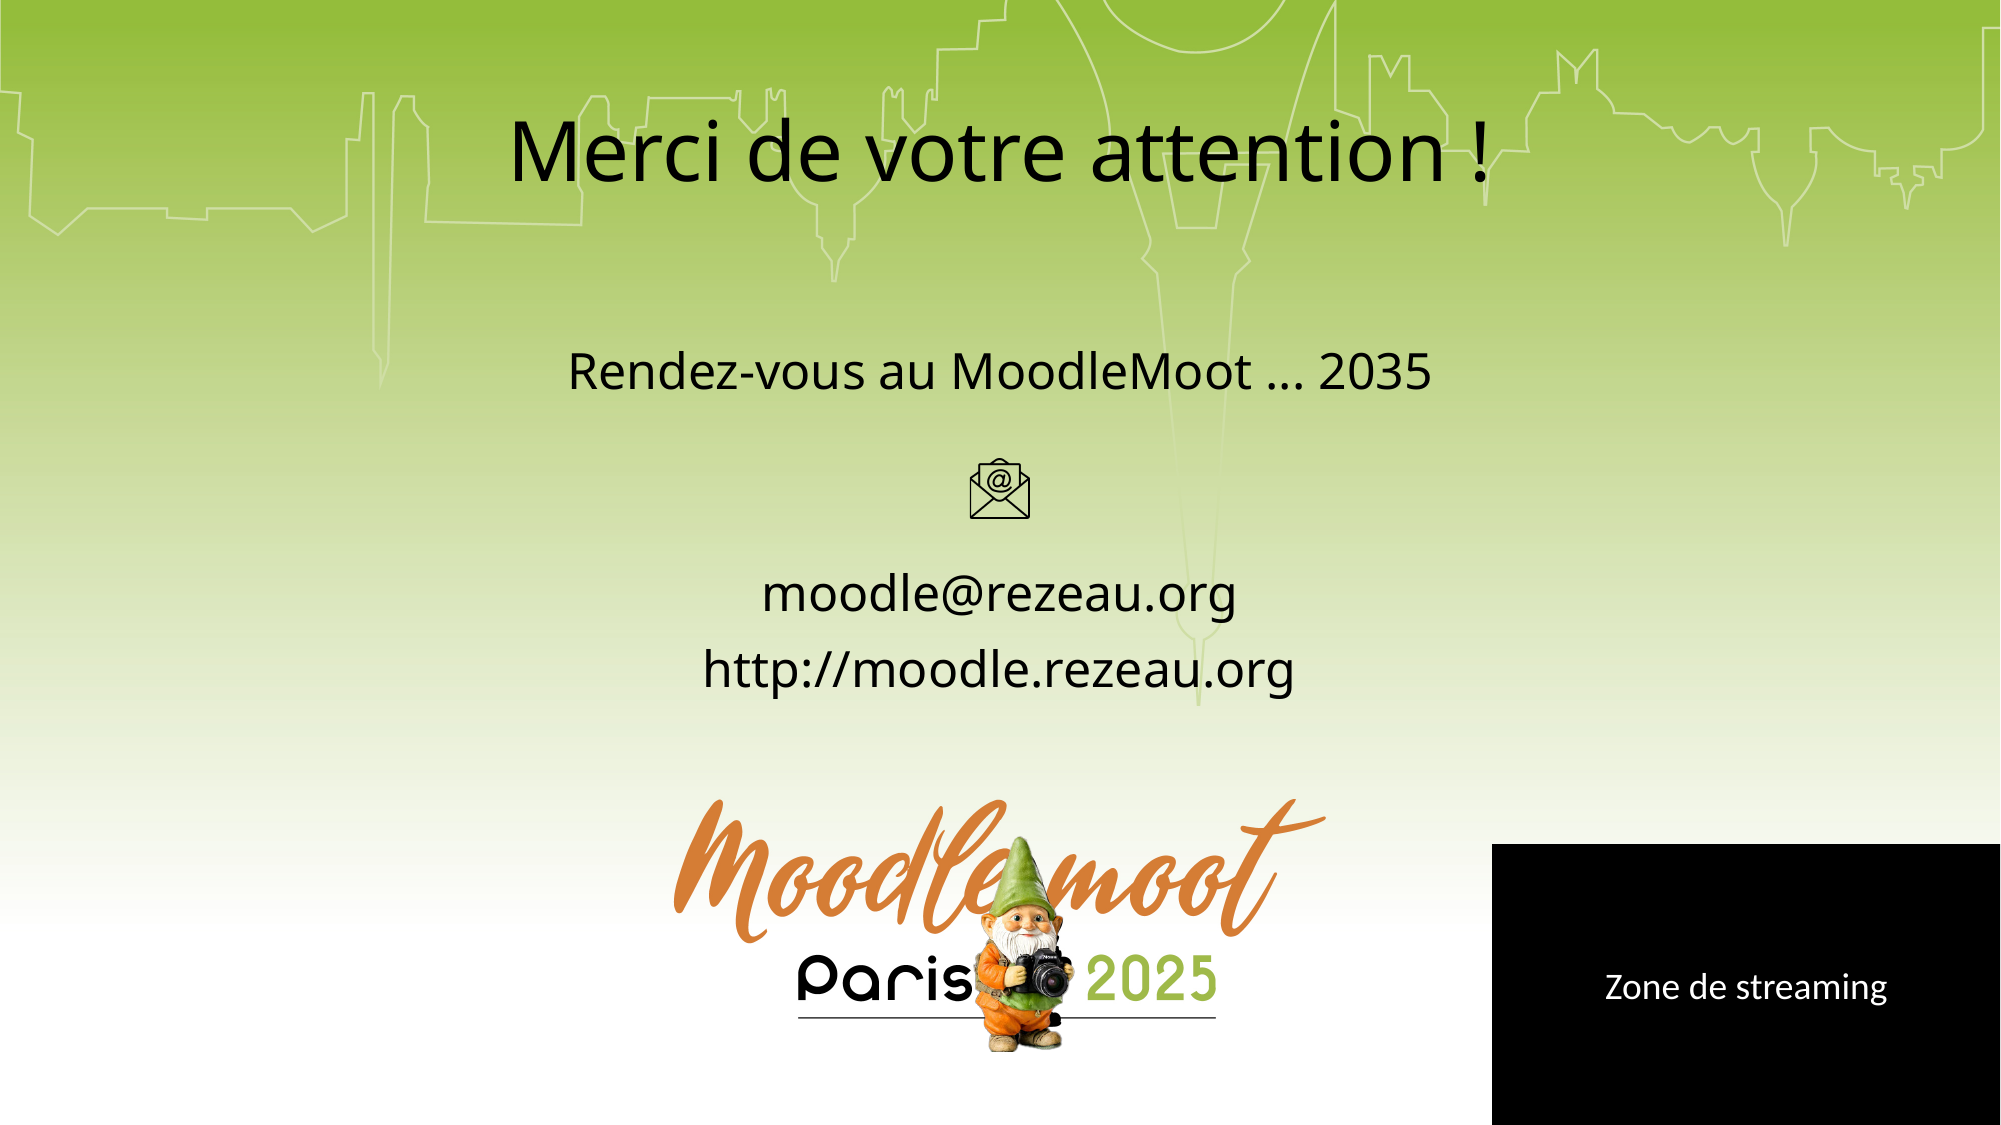

# Merci de votre attention !
Rendez-vous au MoodleMoot ... 2035
moodle@rezeau.org
http://moodle.rezeau.org